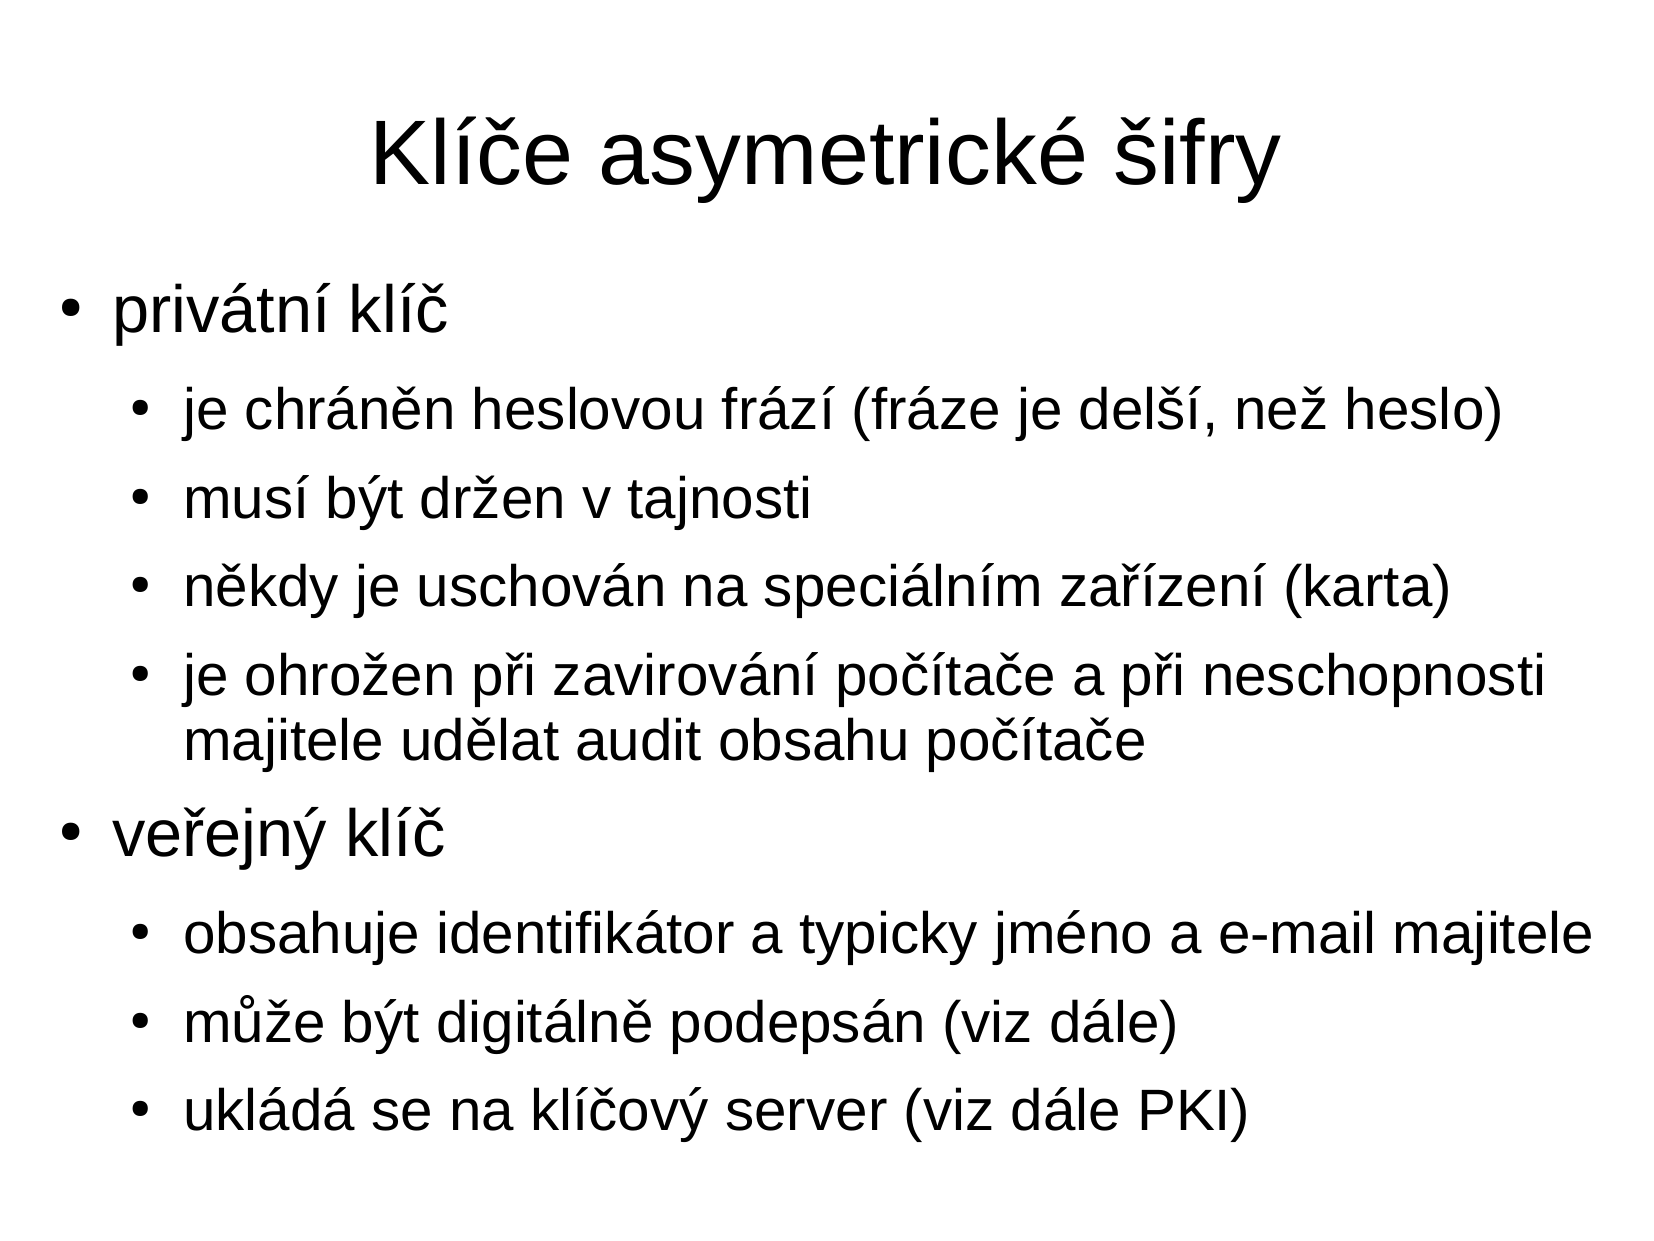

# Klíče asymetrické šifry
privátní klíč
je chráněn heslovou frází (fráze je delší, než heslo)
musí být držen v tajnosti
někdy je uschován na speciálním zařízení (karta)
je ohrožen při zavirování počítače a při neschopnosti majitele udělat audit obsahu počítače
veřejný klíč
obsahuje identifikátor a typicky jméno a e-mail majitele
může být digitálně podepsán (viz dále)
ukládá se na klíčový server (viz dále PKI)